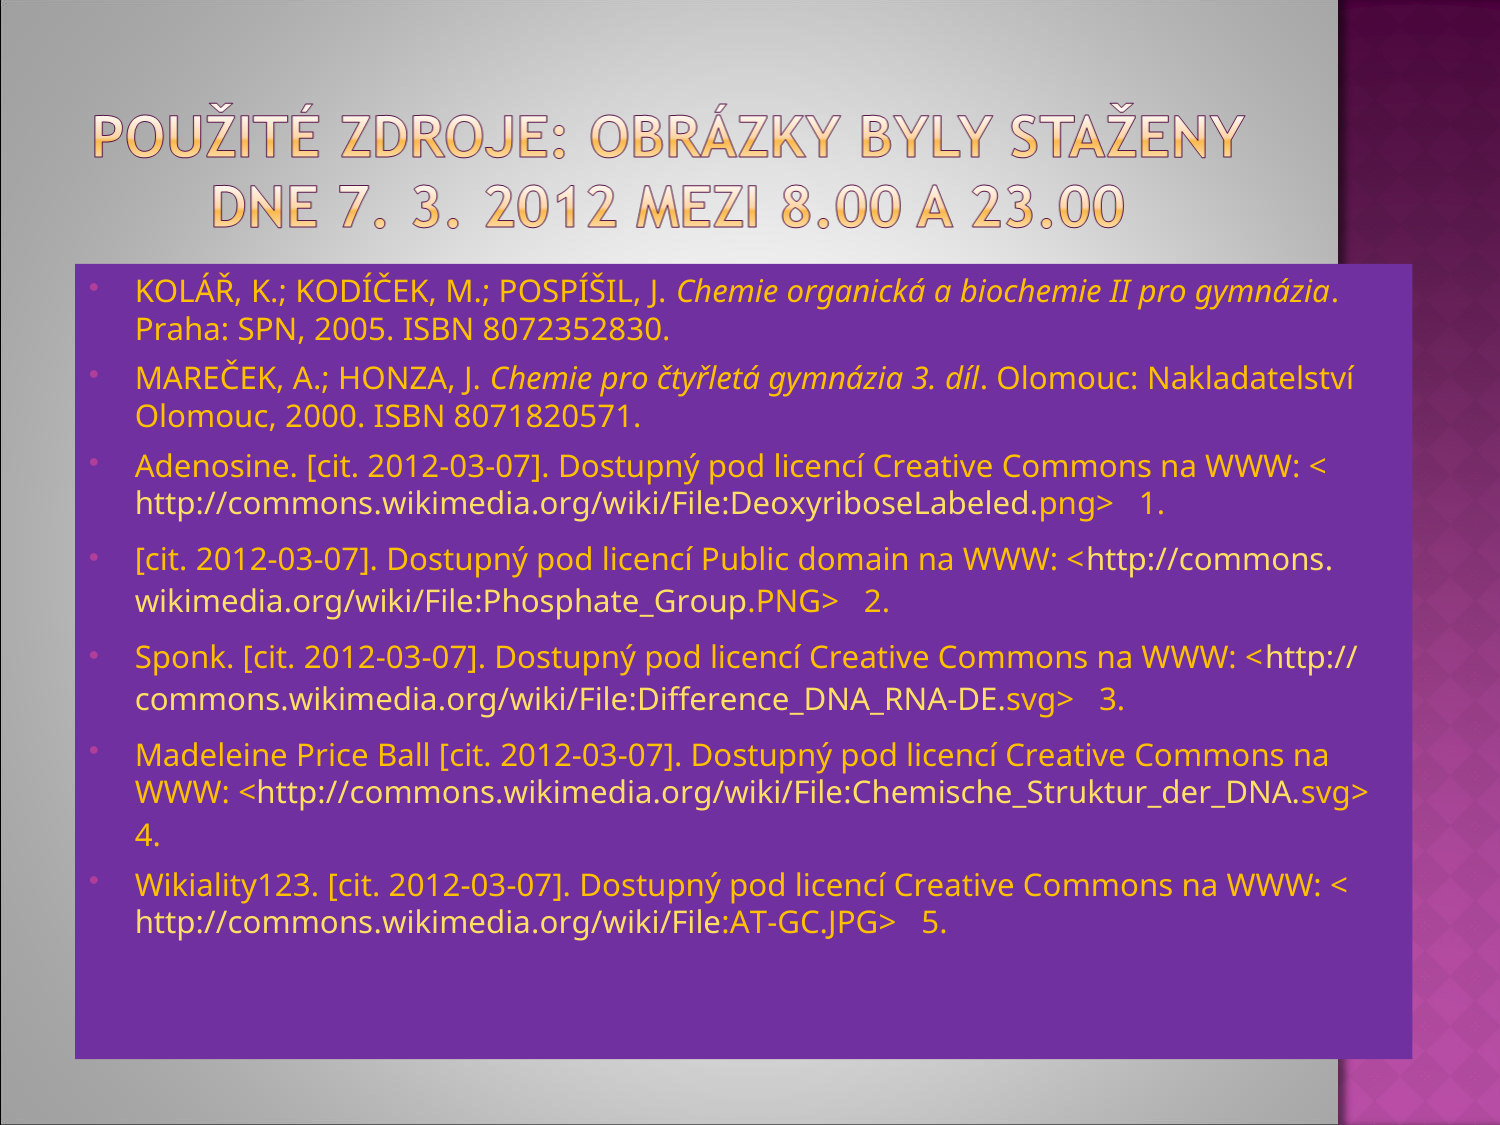

# KOLÁŘ, K.; KODÍČEK, M.; POSPÍŠIL, J. Chemie organická a biochemie II pro gymnázia. Praha: SPN, 2005. ISBN 8072352830.
MAREČEK, A.; HONZA, J. Chemie pro čtyřletá gymnázia 3. díl. Olomouc: Nakladatelství Olomouc, 2000. ISBN 8071820571.
Adenosine. [cit. 2012-03-07]. Dostupný pod licencí Creative Commons na WWW: <http://commons.wikimedia.org/wiki/File:DeoxyriboseLabeled.png> 1.
[cit. 2012-03-07]. Dostupný pod licencí Public domain na WWW: <http://commons.wikimedia.org/wiki/File:Phosphate_Group.PNG> 2.
Sponk. [cit. 2012-03-07]. Dostupný pod licencí Creative Commons na WWW: <http://commons.wikimedia.org/wiki/File:Difference_DNA_RNA-DE.svg> 3.
Madeleine Price Ball [cit. 2012-03-07]. Dostupný pod licencí Creative Commons na WWW: <http://commons.wikimedia.org/wiki/File:Chemische_Struktur_der_DNA.svg> 4.
Wikiality123. [cit. 2012-03-07]. Dostupný pod licencí Creative Commons na WWW: <http://commons.wikimedia.org/wiki/File:AT-GC.JPG> 5.